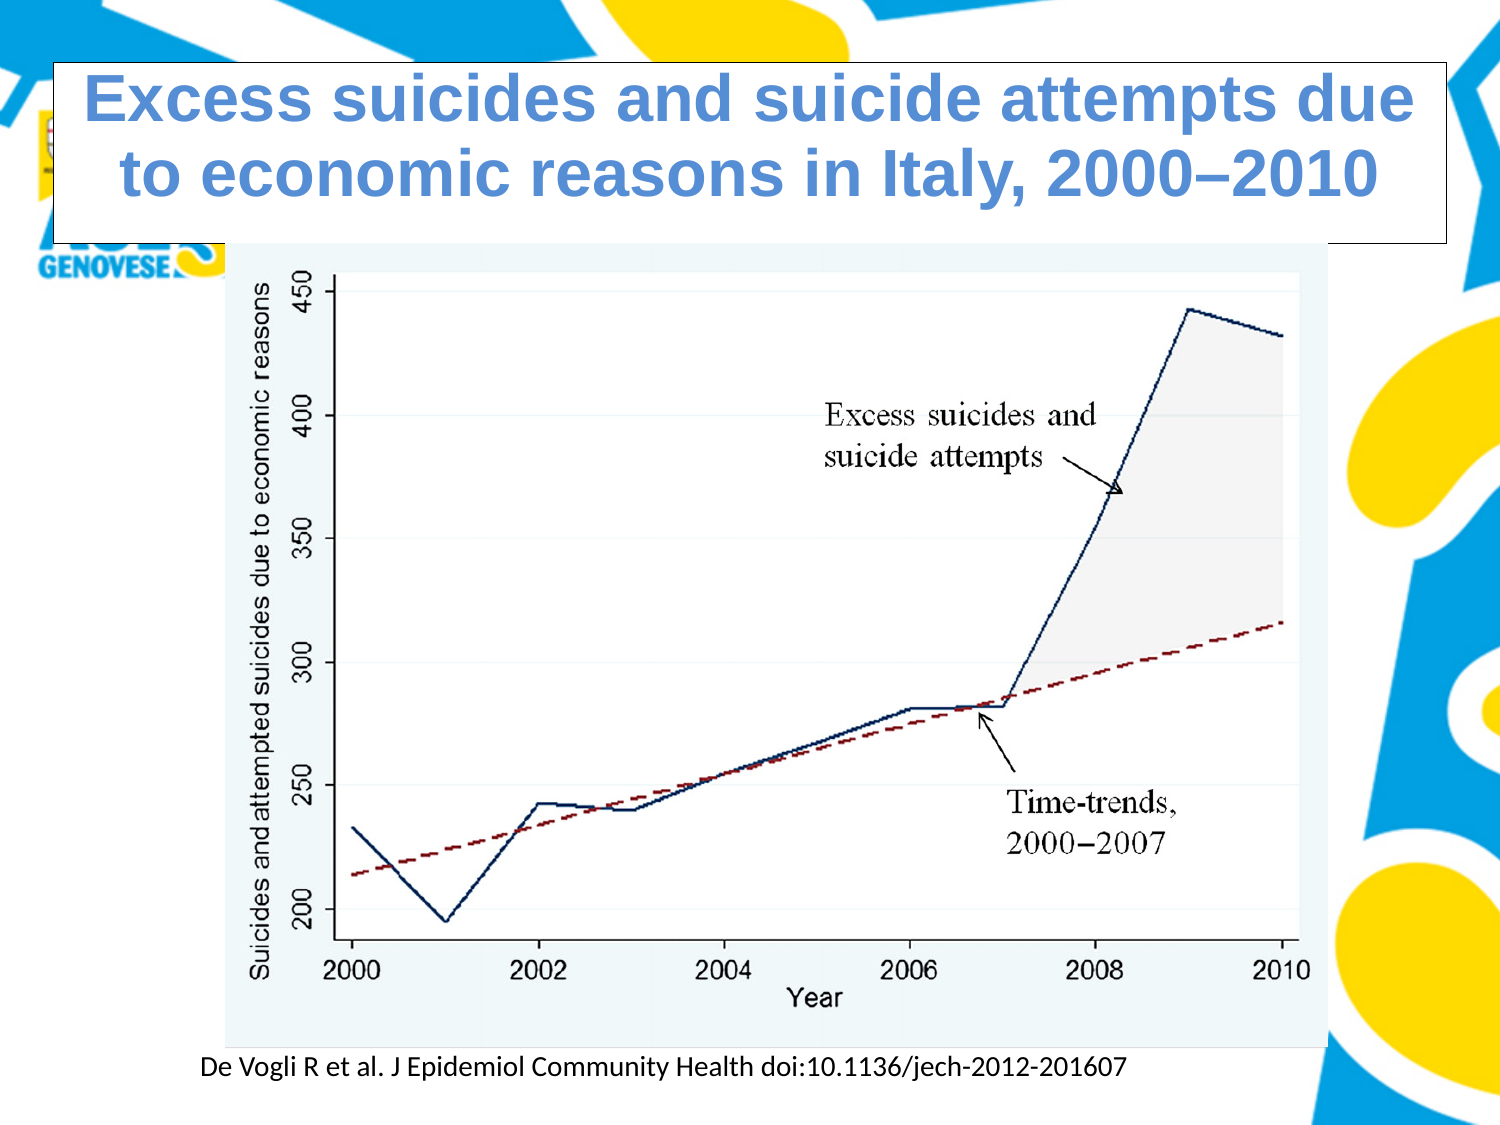

Excess suicides and suicide attempts due to economic reasons in Italy, 2000–2010
De Vogli R et al. J Epidemiol Community Health doi:10.1136/jech-2012-201607